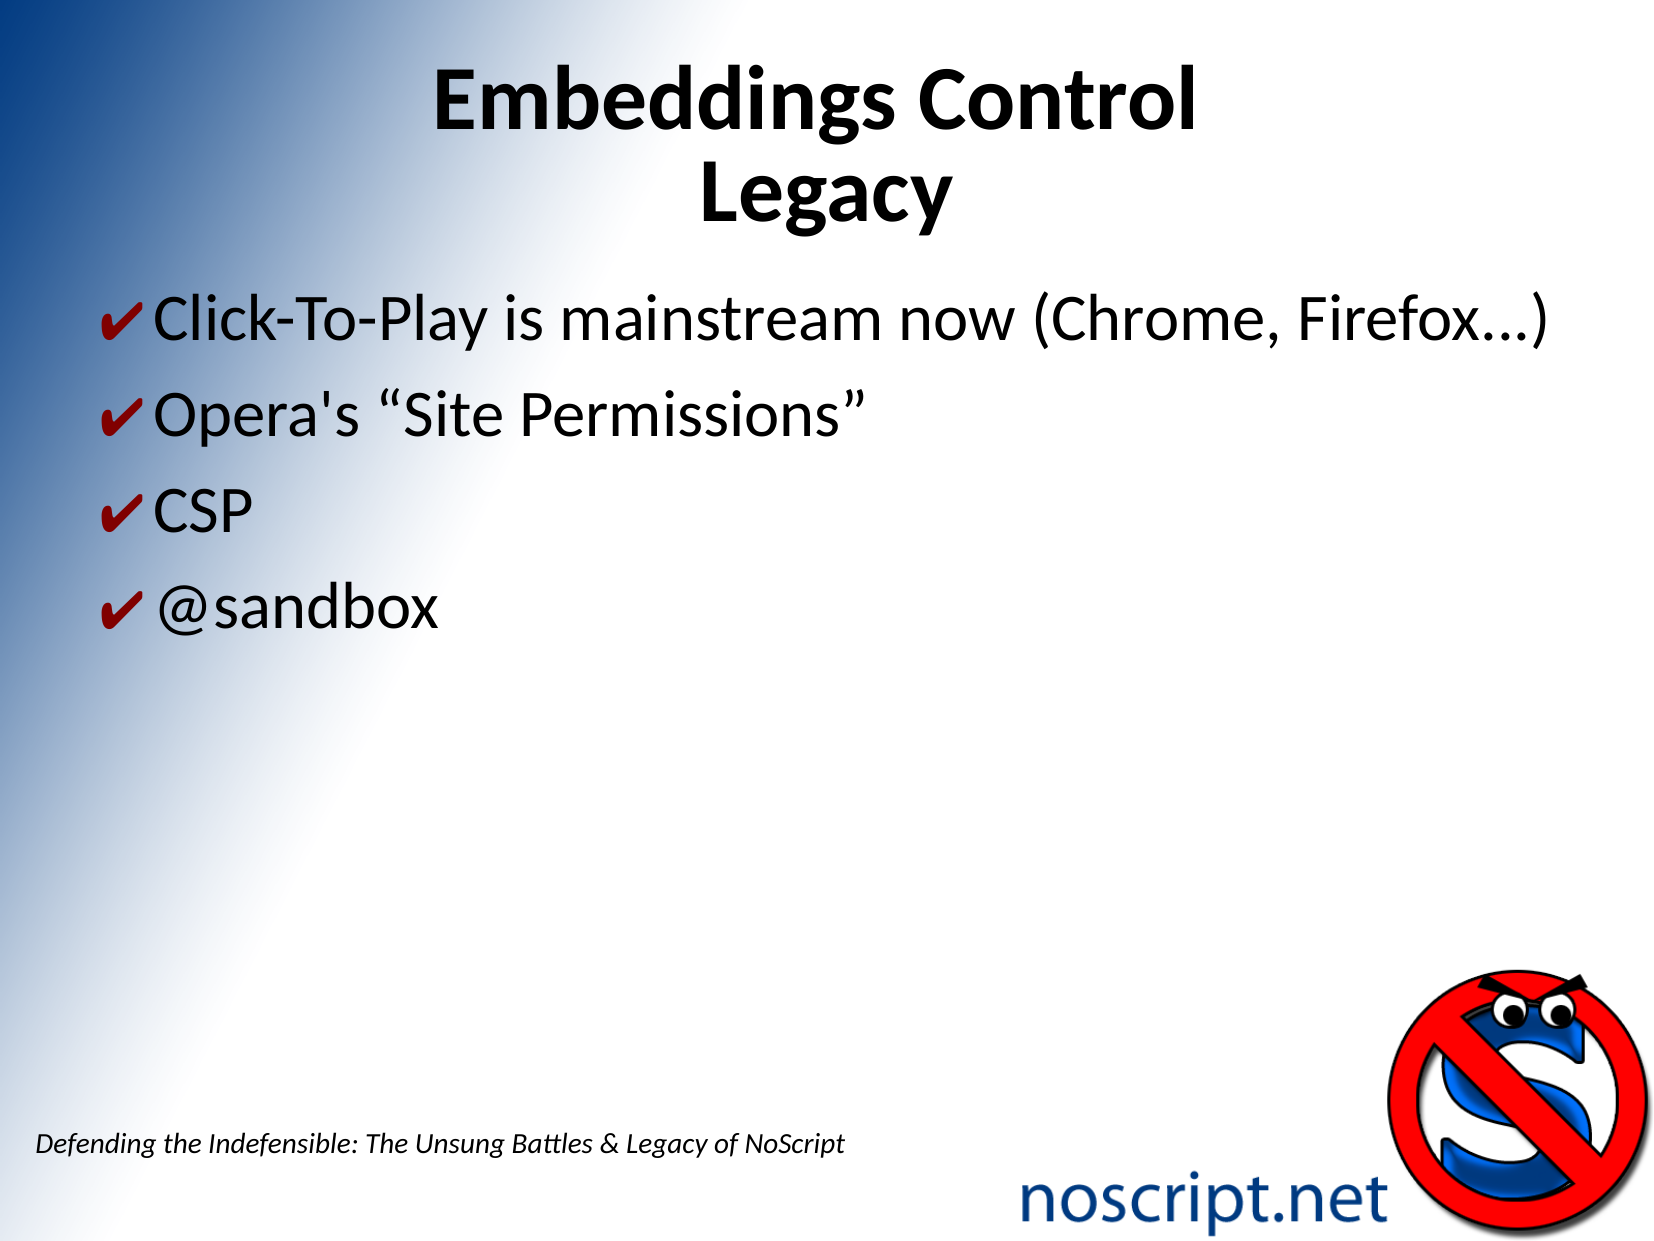

# Embeddings Control Legacy
Click-To-Play is mainstream now (Chrome, Firefox...)
Opera's “Site Permissions”
CSP
@sandbox
Defending the Indefensible: The Unsung Battles & Legacy of NoScript